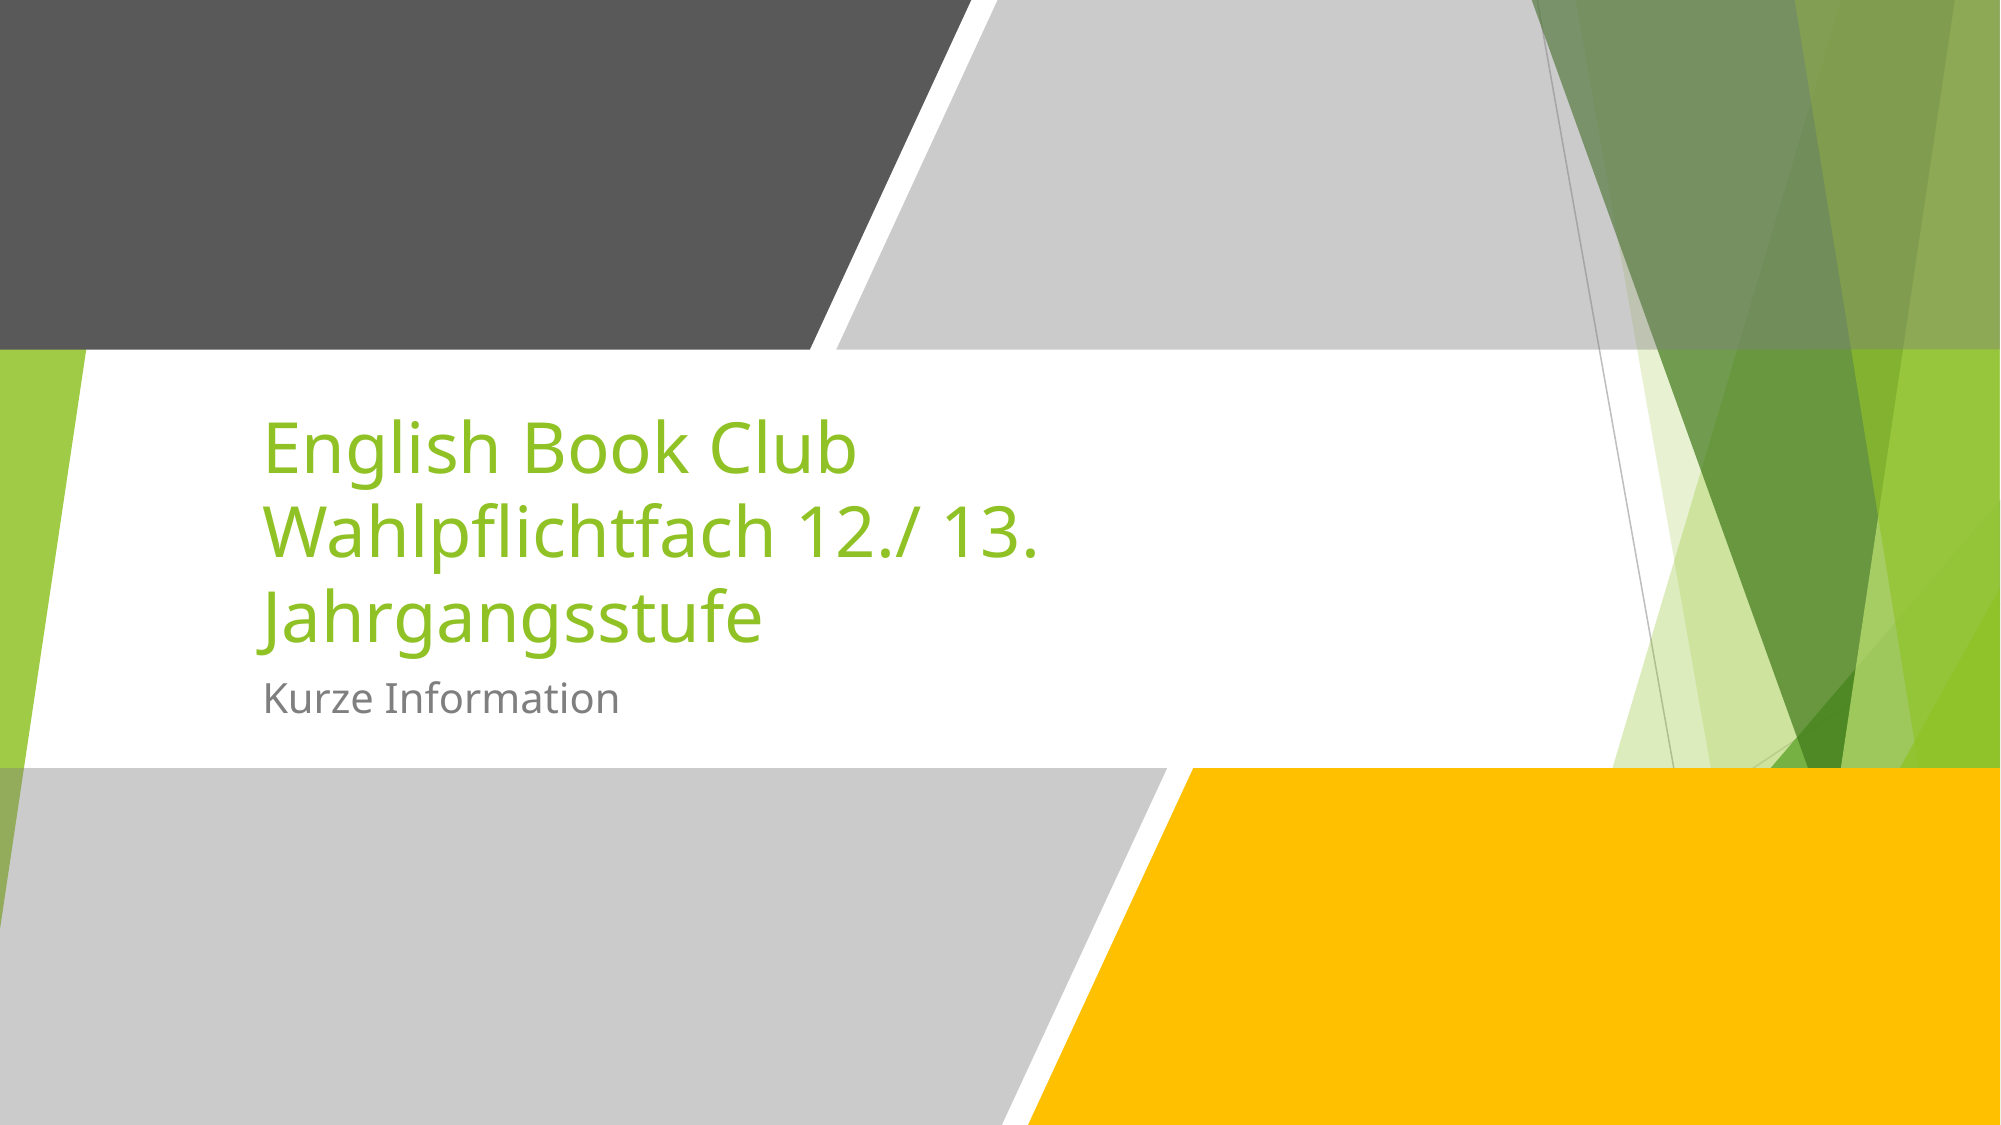

# English Book Club Wahlpflichtfach 12./ 13. Jahrgangsstufe
Kurze Information